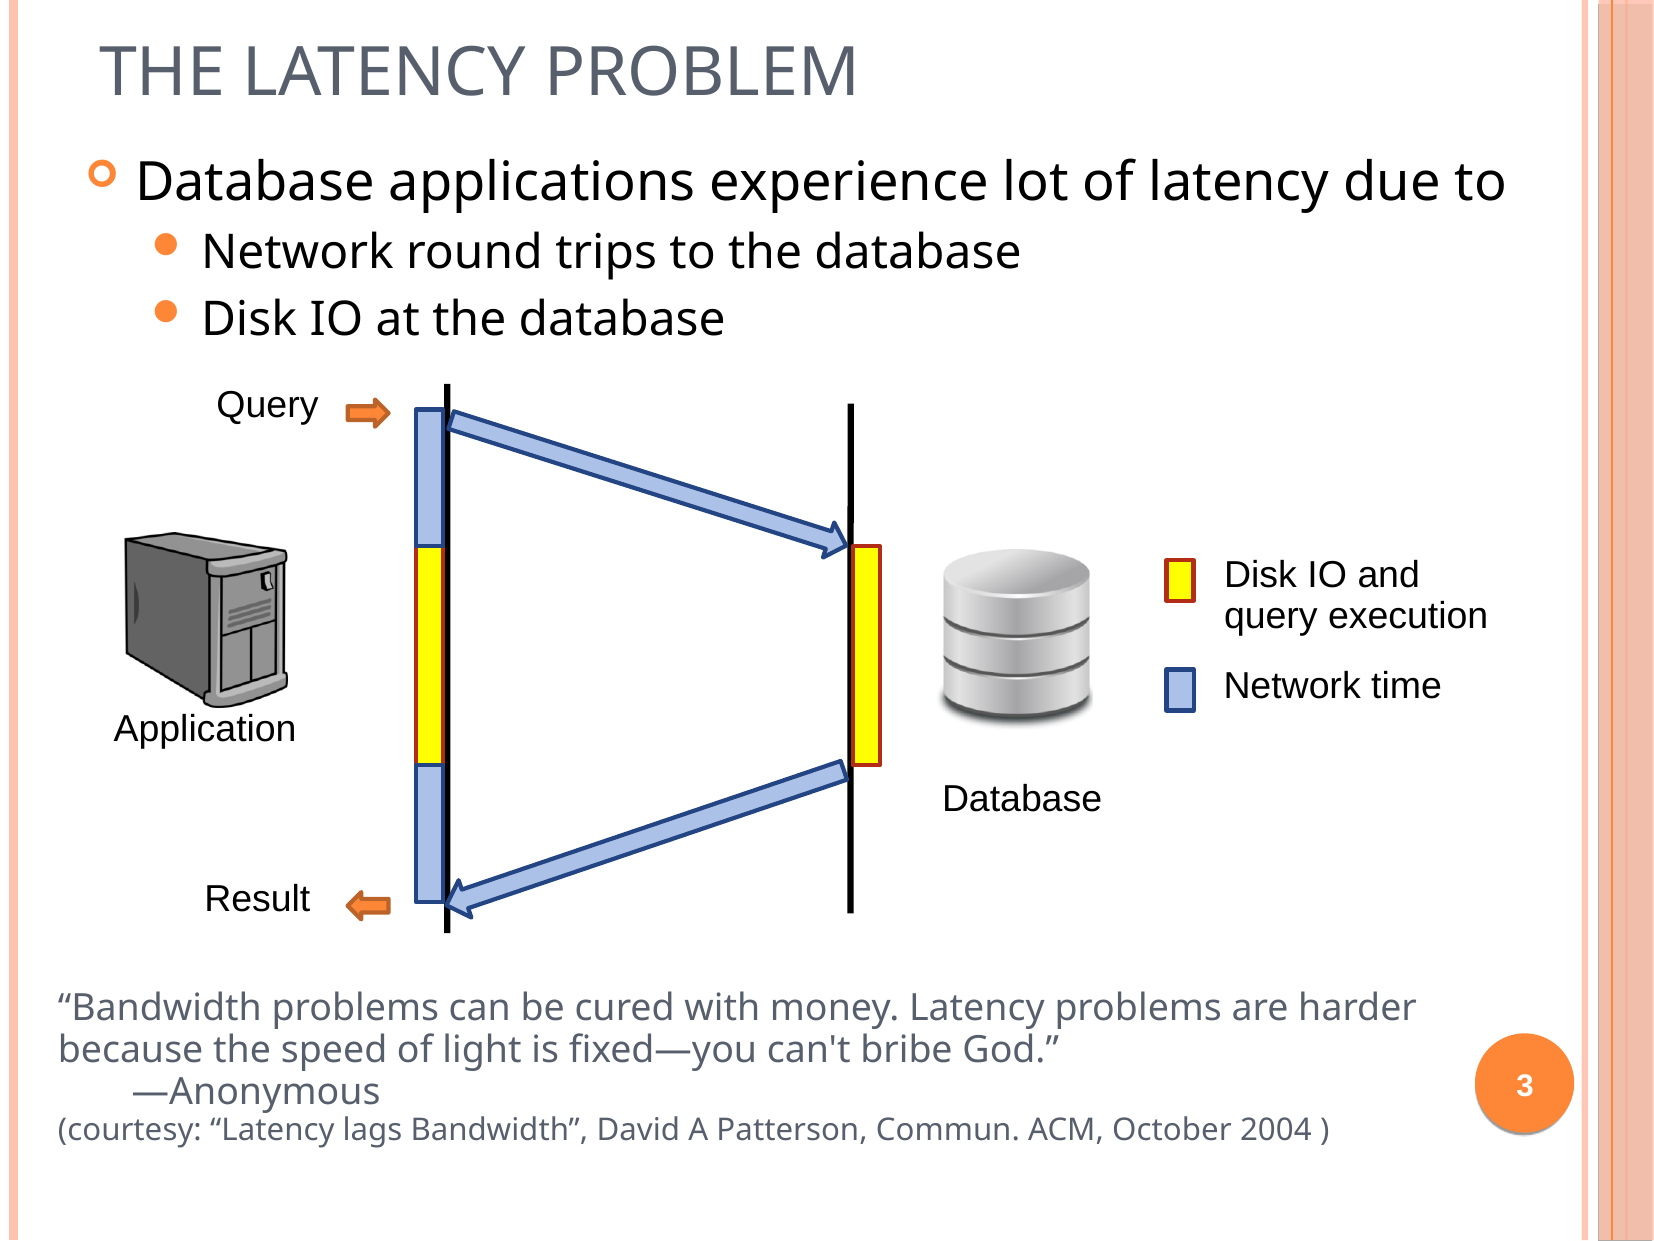

# The Latency problem
Database applications experience lot of latency due to
Network round trips to the database
Disk IO at the database
Query
Disk IO and
query execution
Network time
Application
Database
Result
“Bandwidth problems can be cured with money. Latency problems are harder because the speed of light is fixed—you can't bribe God.”
 	—Anonymous
(courtesy: “Latency lags Bandwidth”, David A Patterson, Commun. ACM, October 2004 )